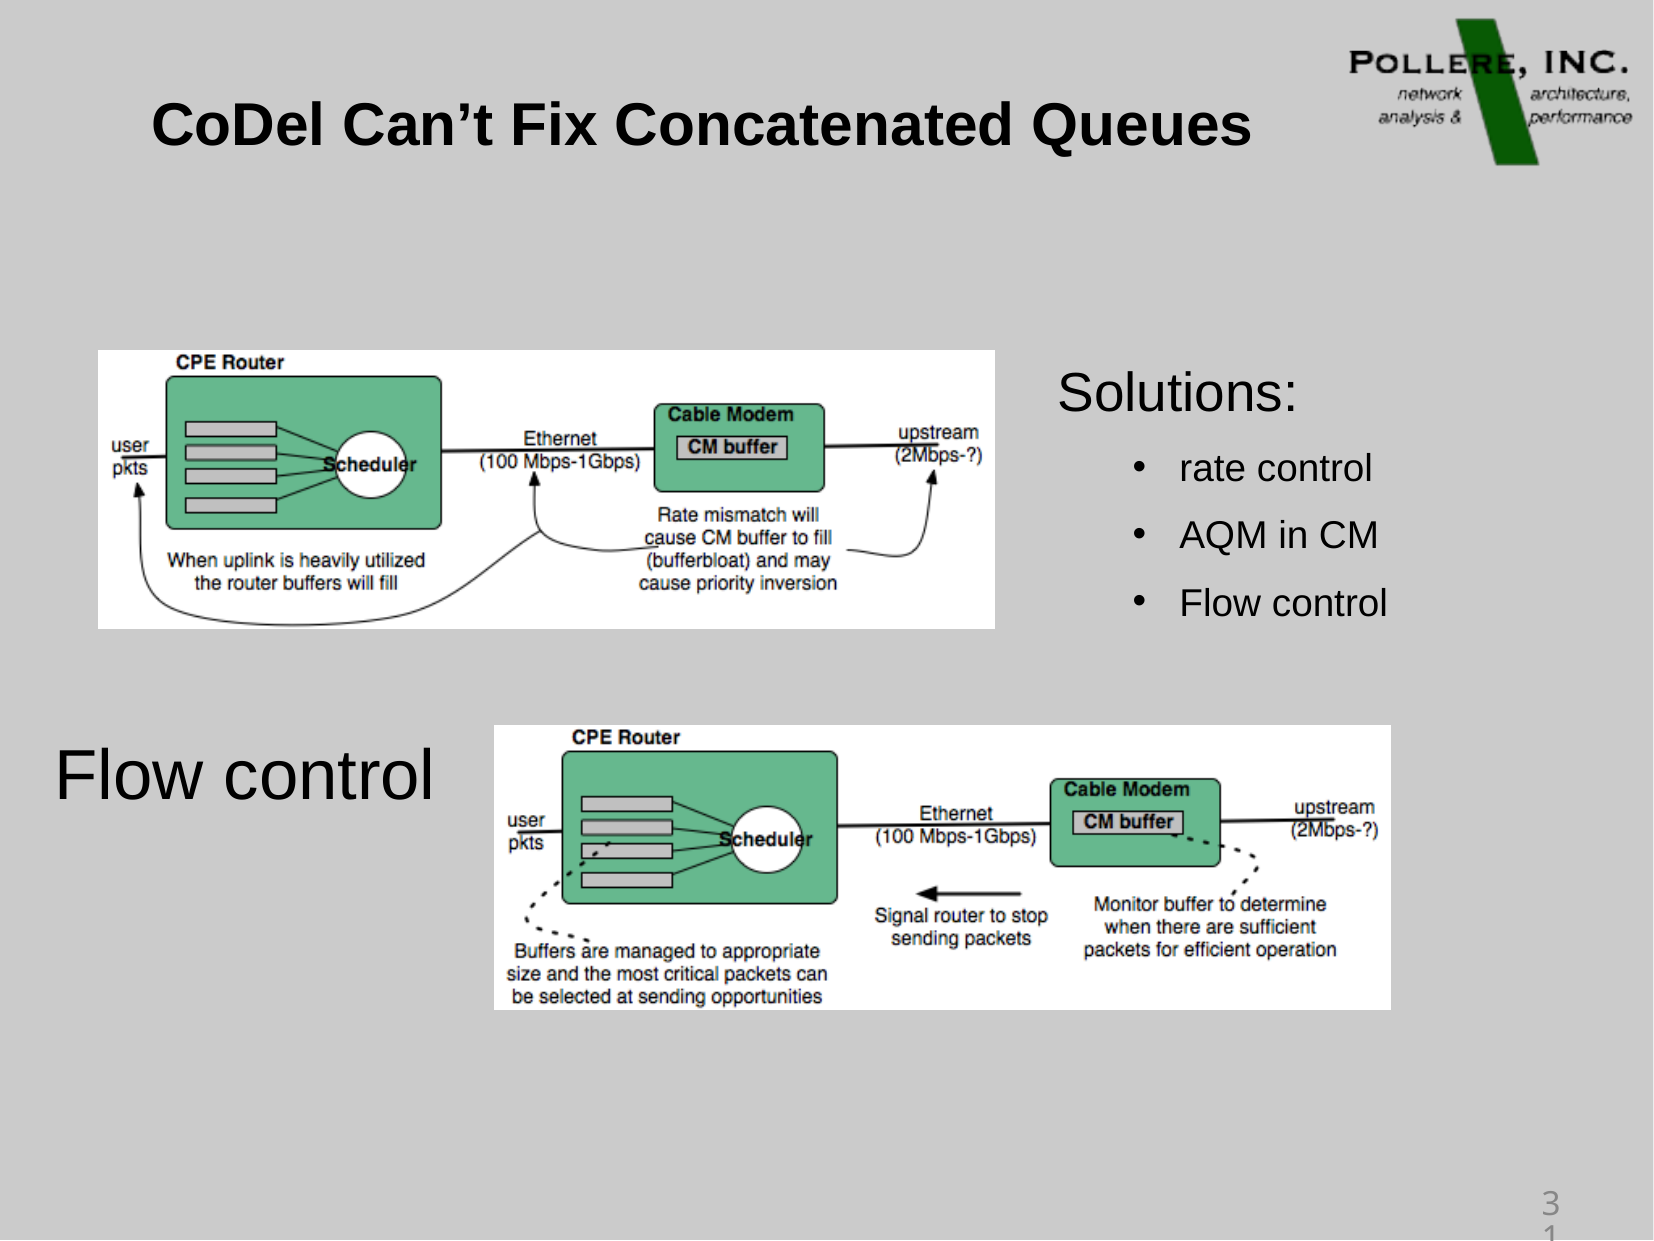

# CoDel Can’t Fix Concatenated Queues
Solutions:
rate control
AQM in CM
Flow control
Flow control
31